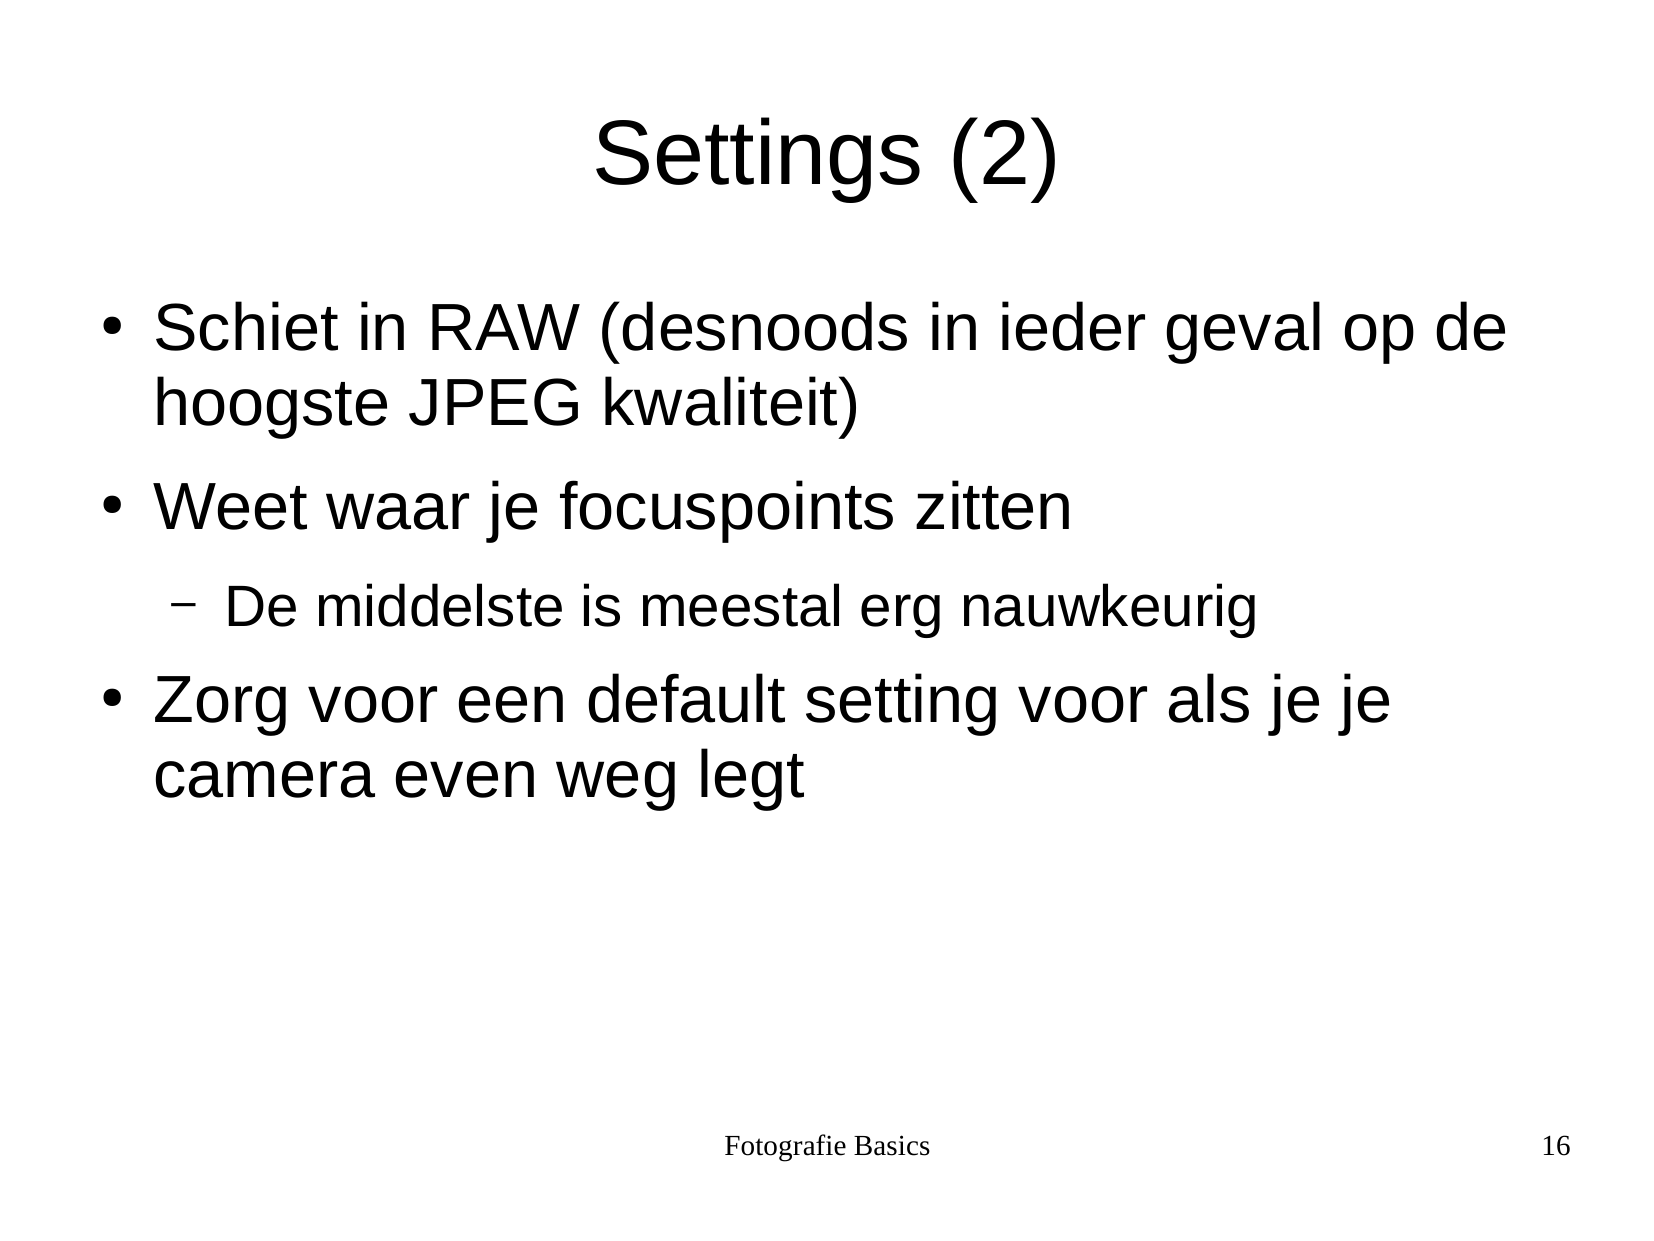

# Settings (2)
Schiet in RAW (desnoods in ieder geval op de hoogste JPEG kwaliteit)
Weet waar je focuspoints zitten
De middelste is meestal erg nauwkeurig
Zorg voor een default setting voor als je je camera even weg legt
Fotografie Basics
16